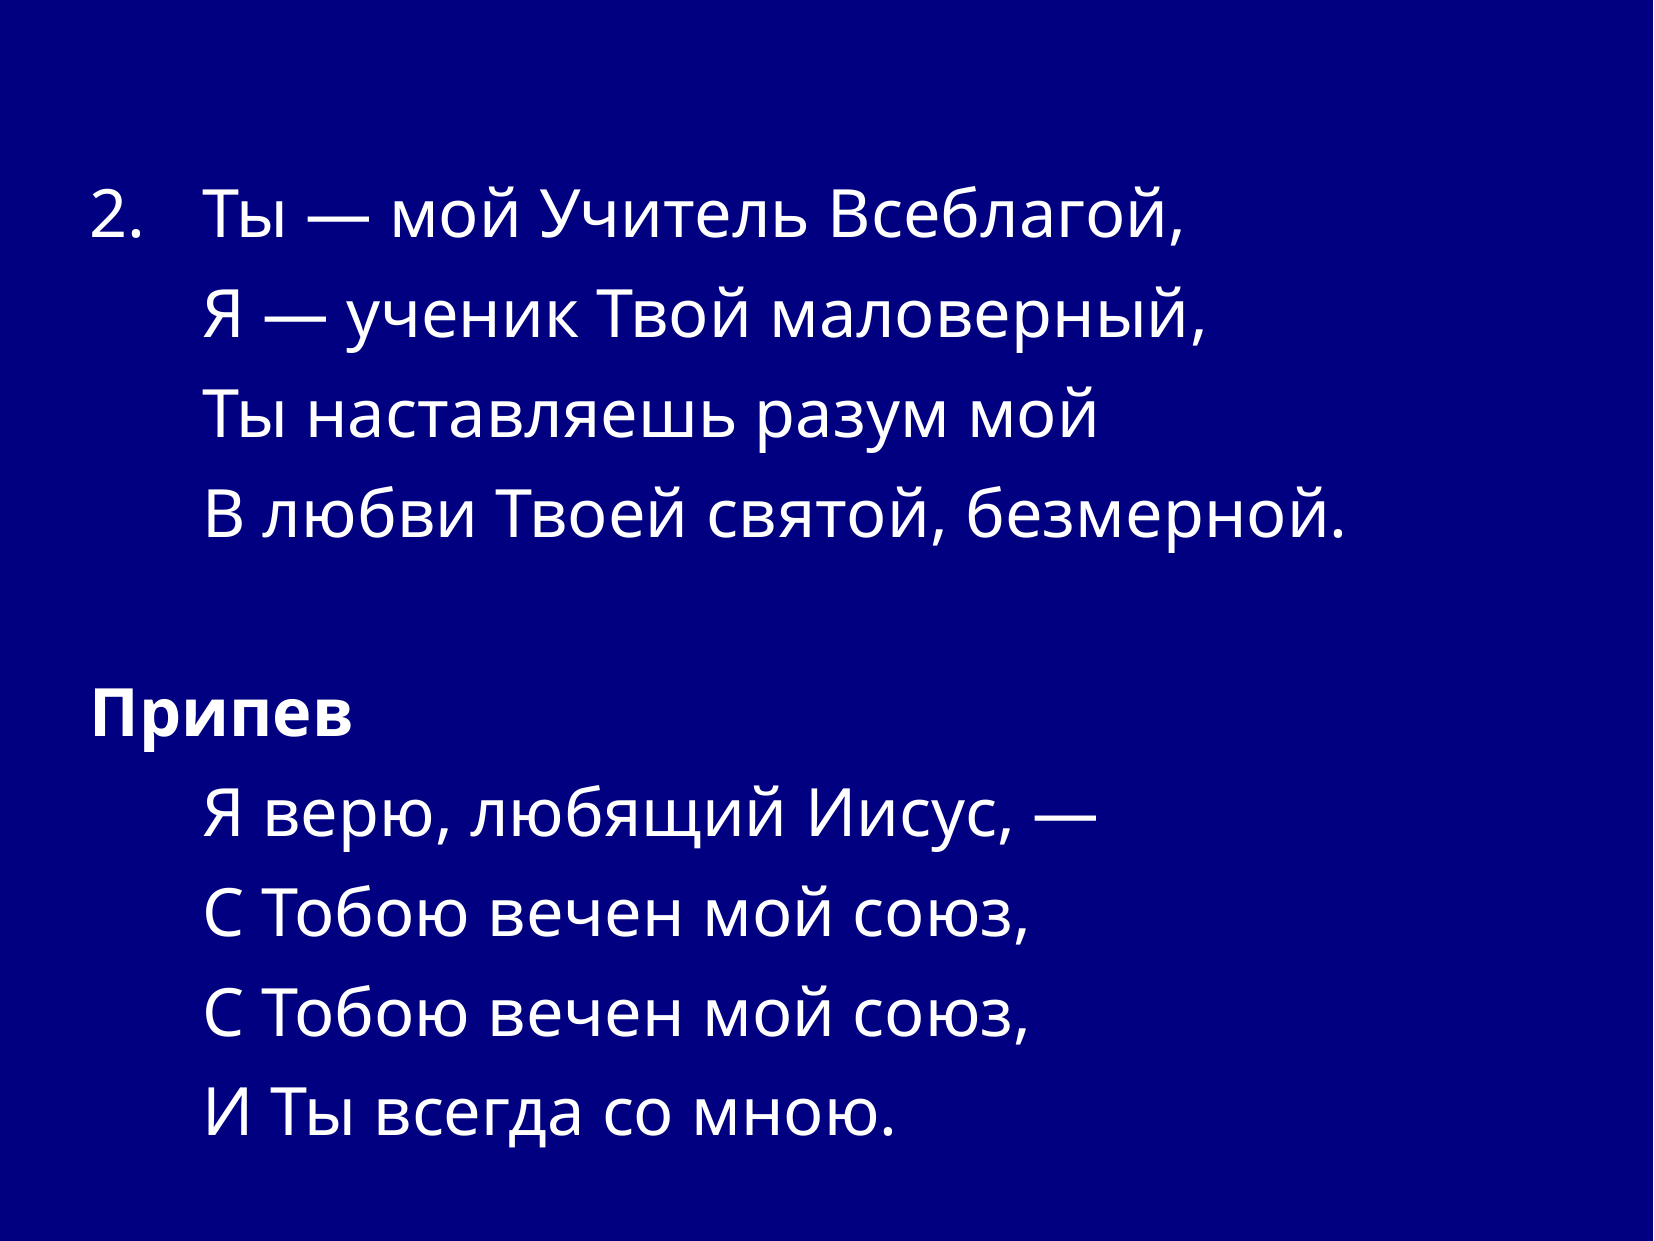

2.	Ты ― мой Учитель Всеблагой,
	Я ― ученик Твой маловерный,
	Ты наставляешь разум мой
	В любви Твоей святой, безмерной.
Припев
	Я верю, любящий Иисус, ―
	С Тобою вечен мой союз,
	С Тобою вечен мой союз,
	И Ты всегда со мною.